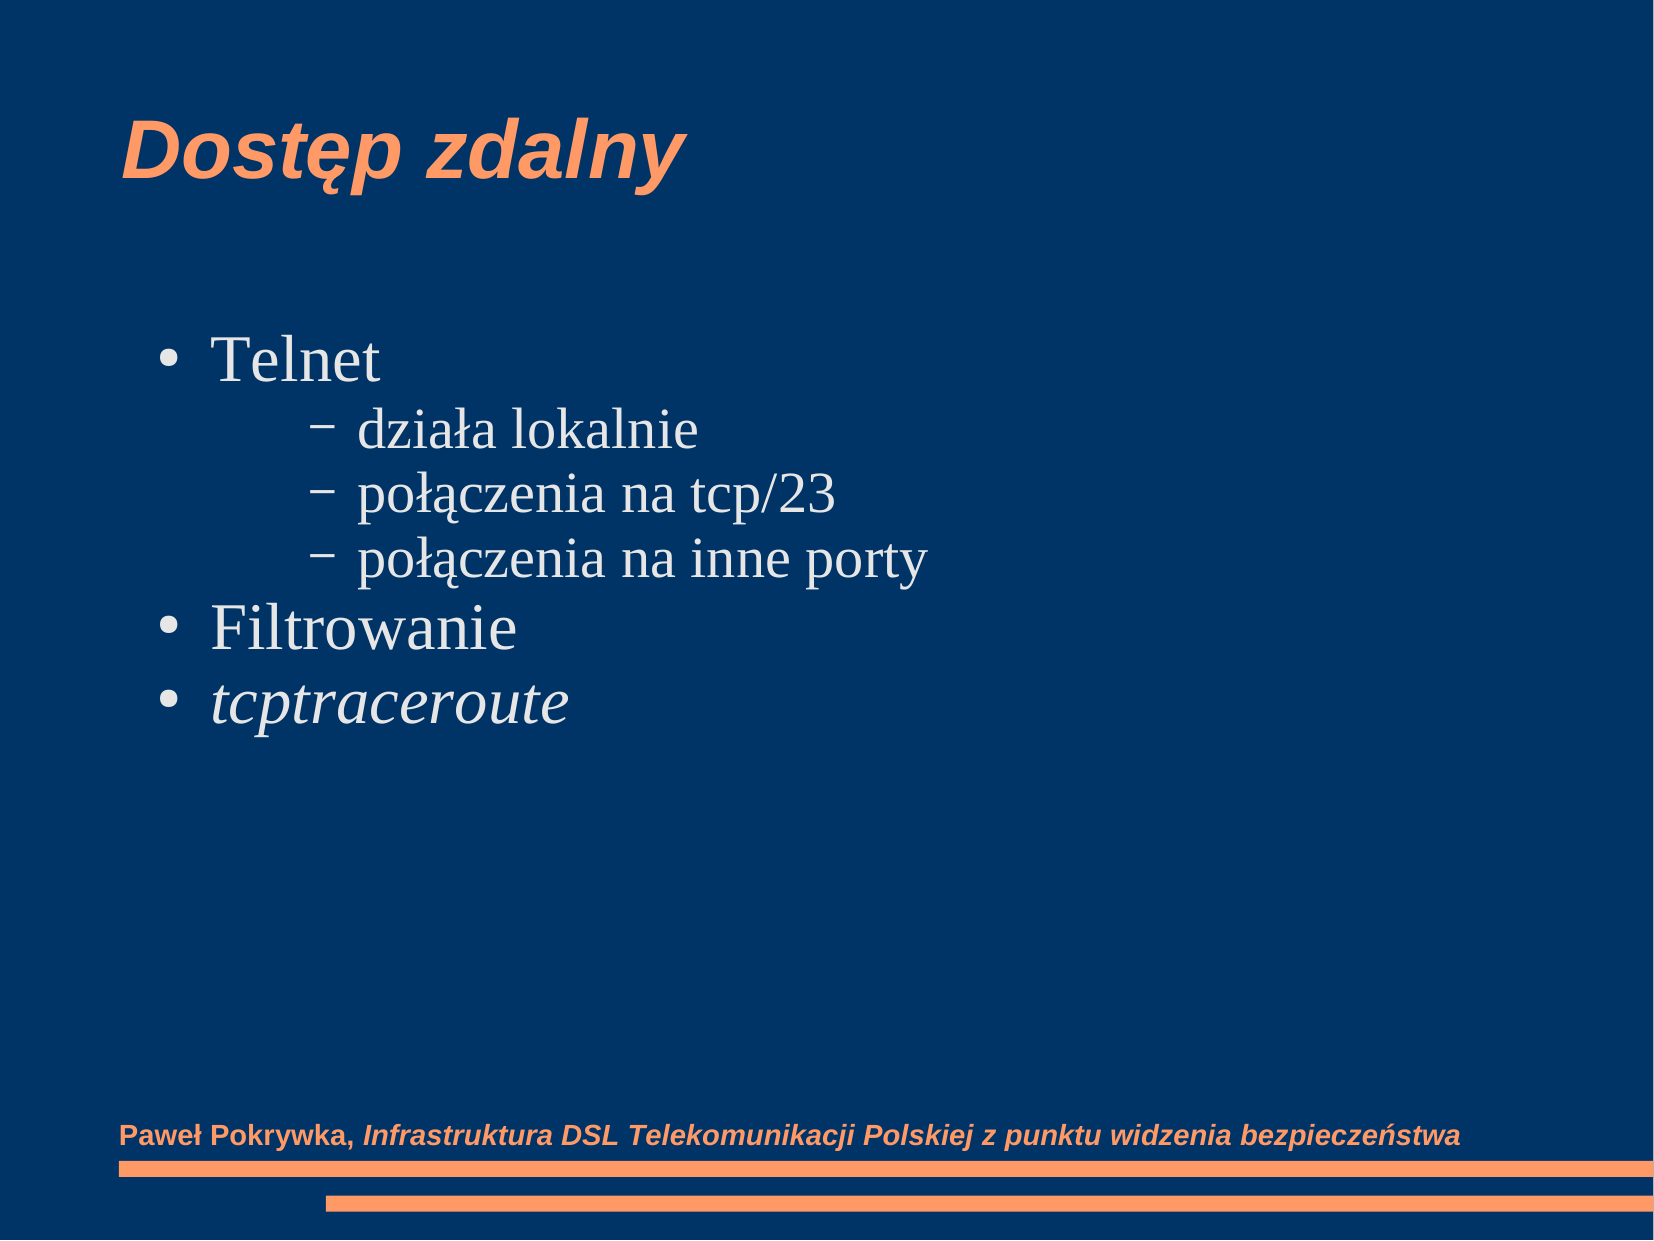

# Dostęp zdalny
Telnet
działa lokalnie
połączenia na tcp/23
połączenia na inne porty
Filtrowanie
tcptraceroute
Paweł Pokrywka, Infrastruktura DSL Telekomunikacji Polskiej z punktu widzenia bezpieczeństwa